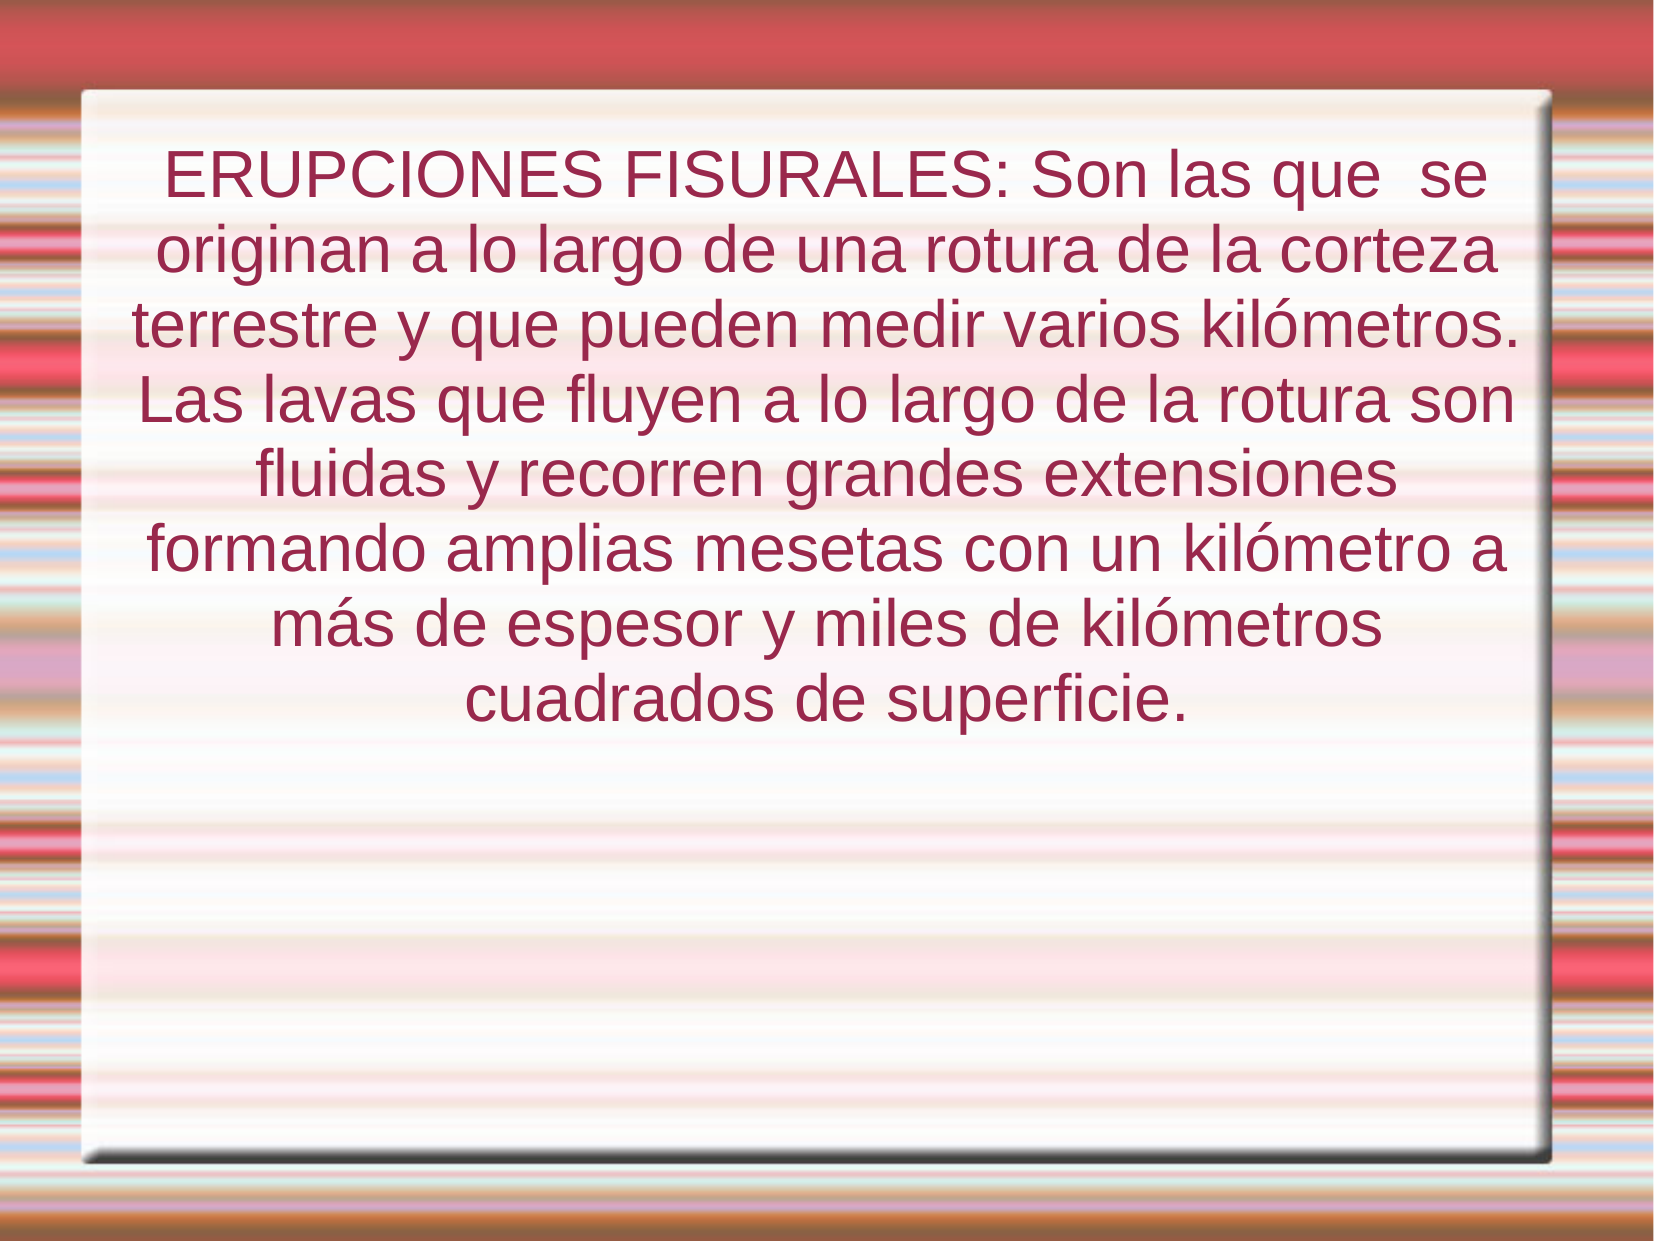

# ERUPCIONES FISURALES: Son las que se originan a lo largo de una rotura de la corteza terrestre y que pueden medir varios kilómetros. Las lavas que fluyen a lo largo de la rotura son fluidas y recorren grandes extensiones formando amplias mesetas con un kilómetro a más de espesor y miles de kilómetros cuadrados de superficie.